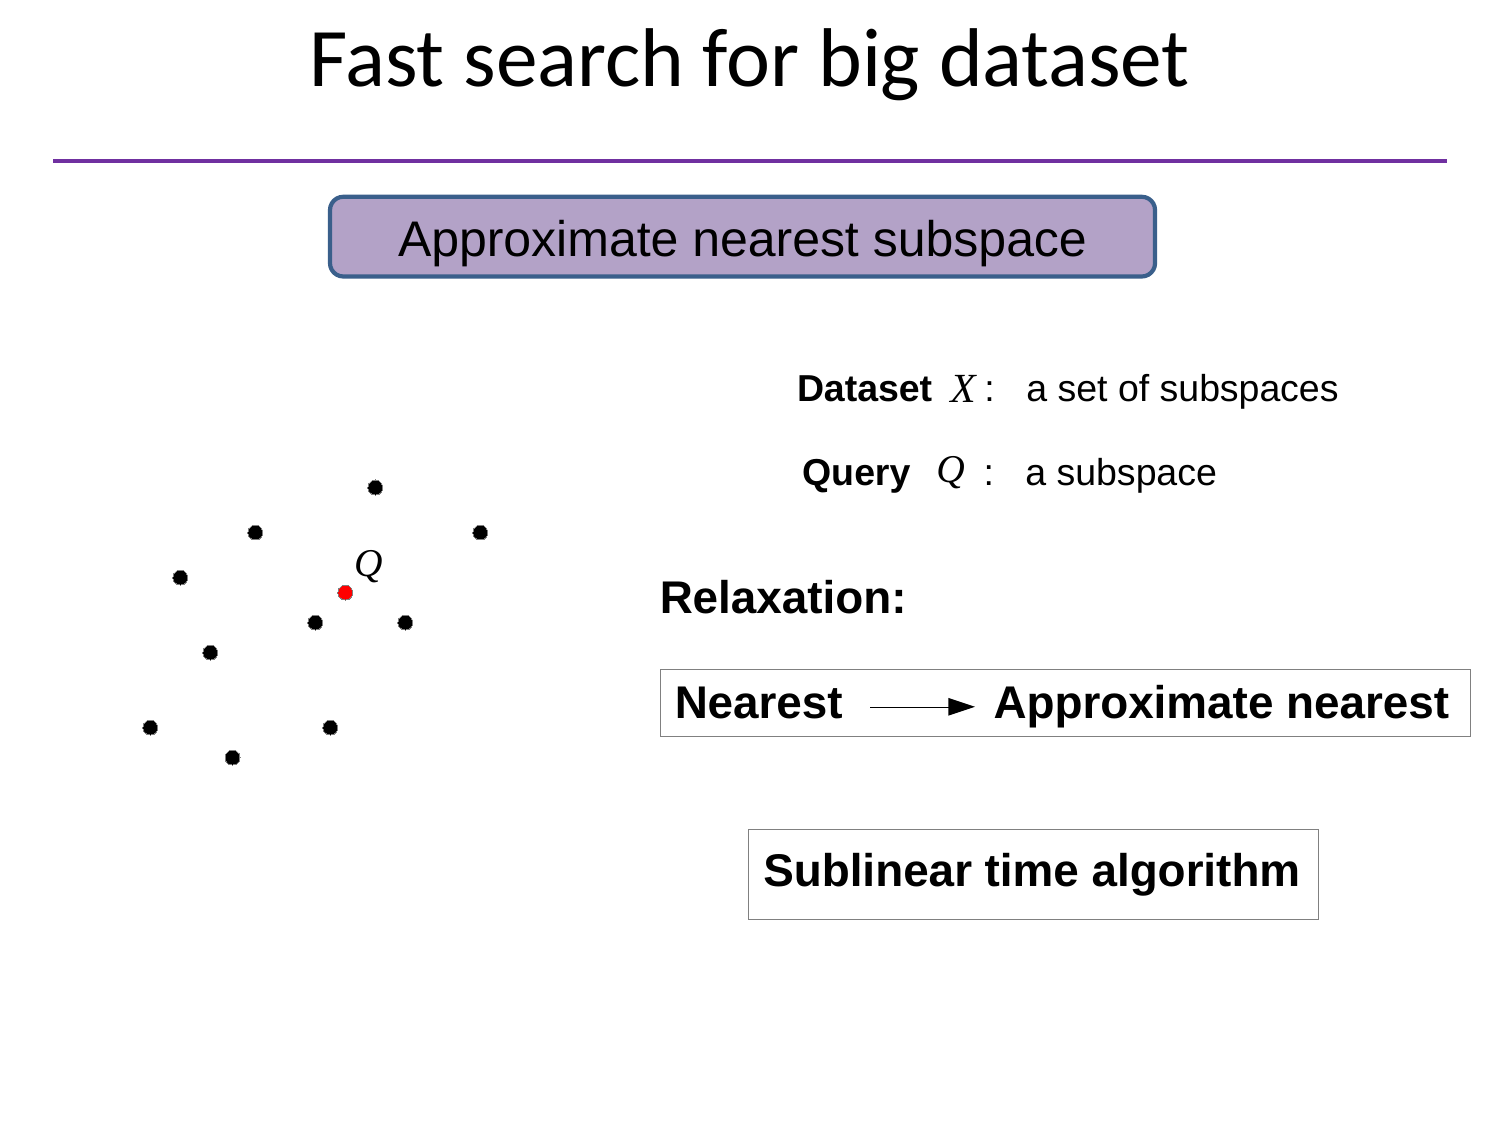

# Fast search for big dataset
Approximate nearest subspace
Dataset : a set of subspaces
 Query : a subspace
Relaxation:
Nearest Approximate nearest
Sublinear time algorithm